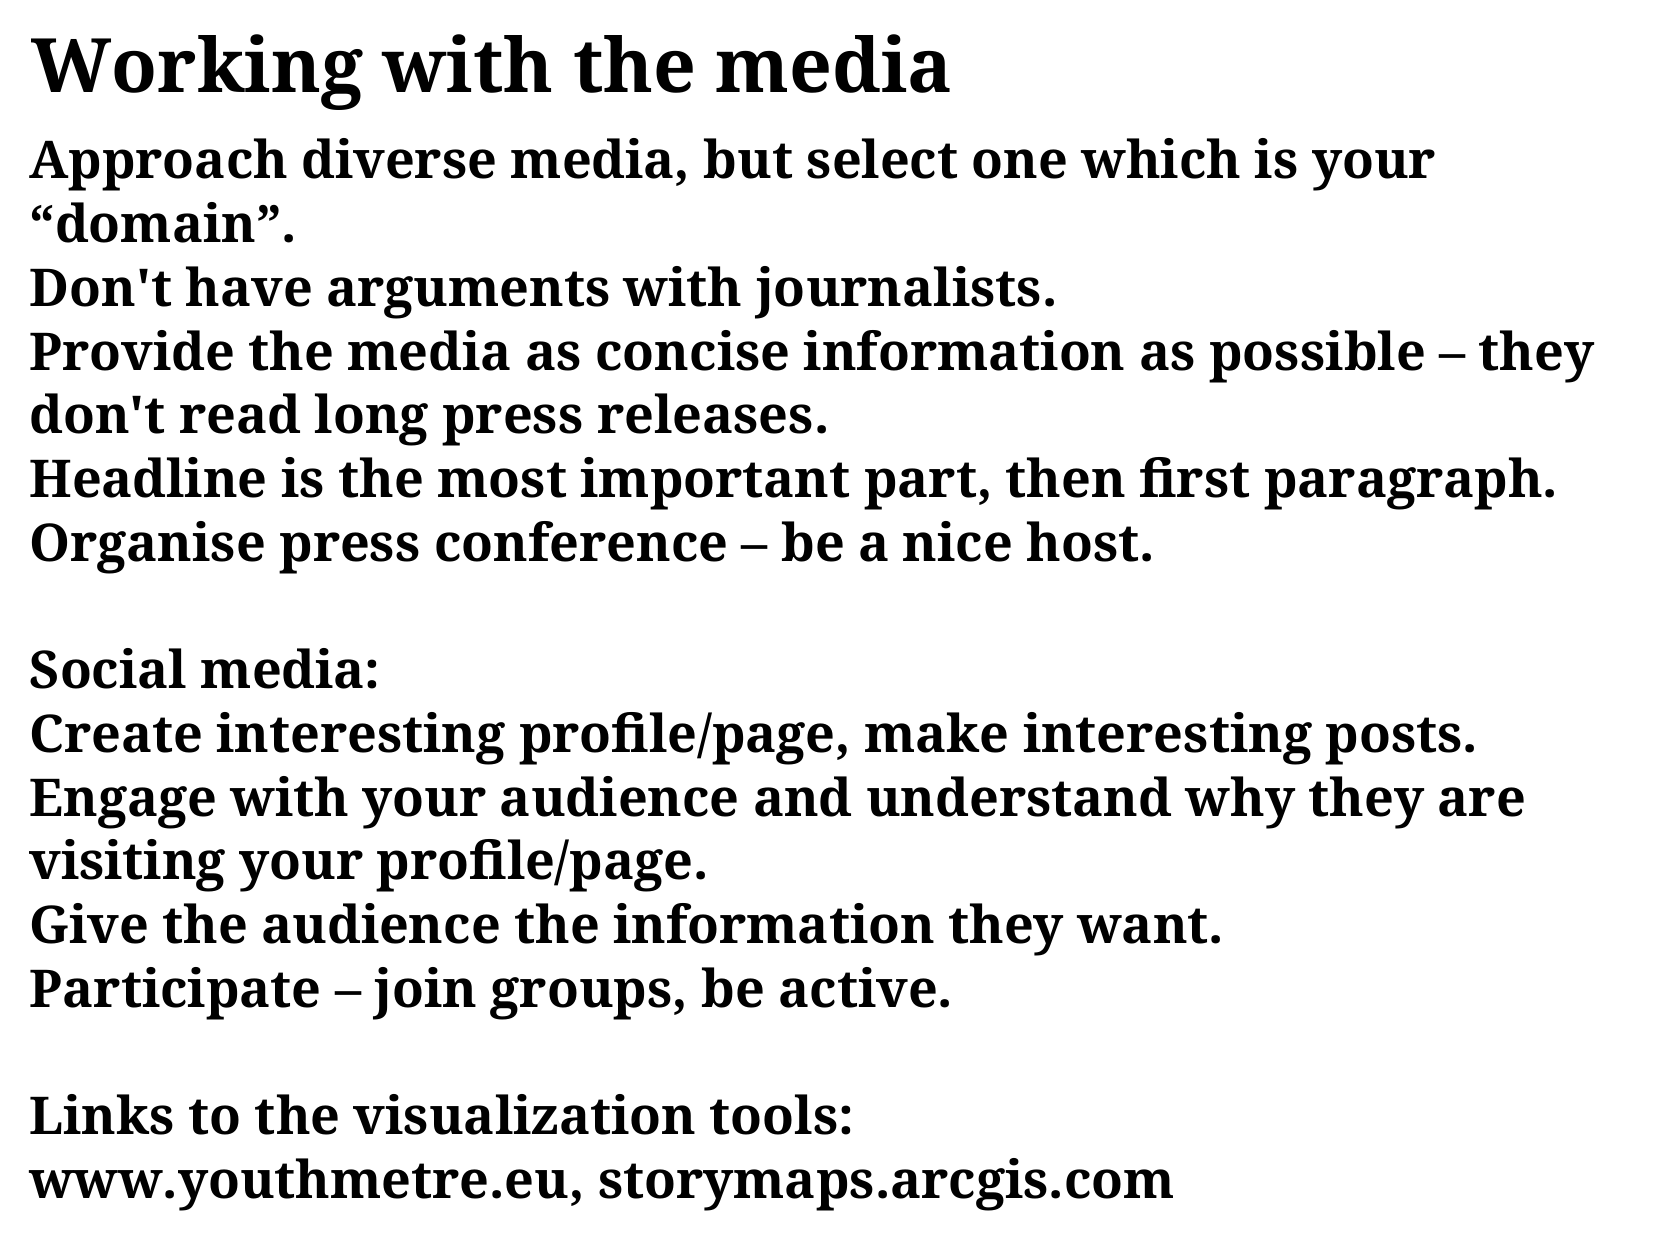

#
Working with the media
Approach diverse media, but select one which is your “domain”.
Don't have arguments with journalists.
Provide the media as concise information as possible – they don't read long press releases.
Headline is the most important part, then first paragraph.
Organise press conference – be a nice host.
Social media:
Create interesting profile/page, make interesting posts.
Engage with your audience and understand why they are visiting your profile/page.
Give the audience the information they want.
Participate – join groups, be active.
Links to the visualization tools:
www.youthmetre.eu, storymaps.arcgis.com